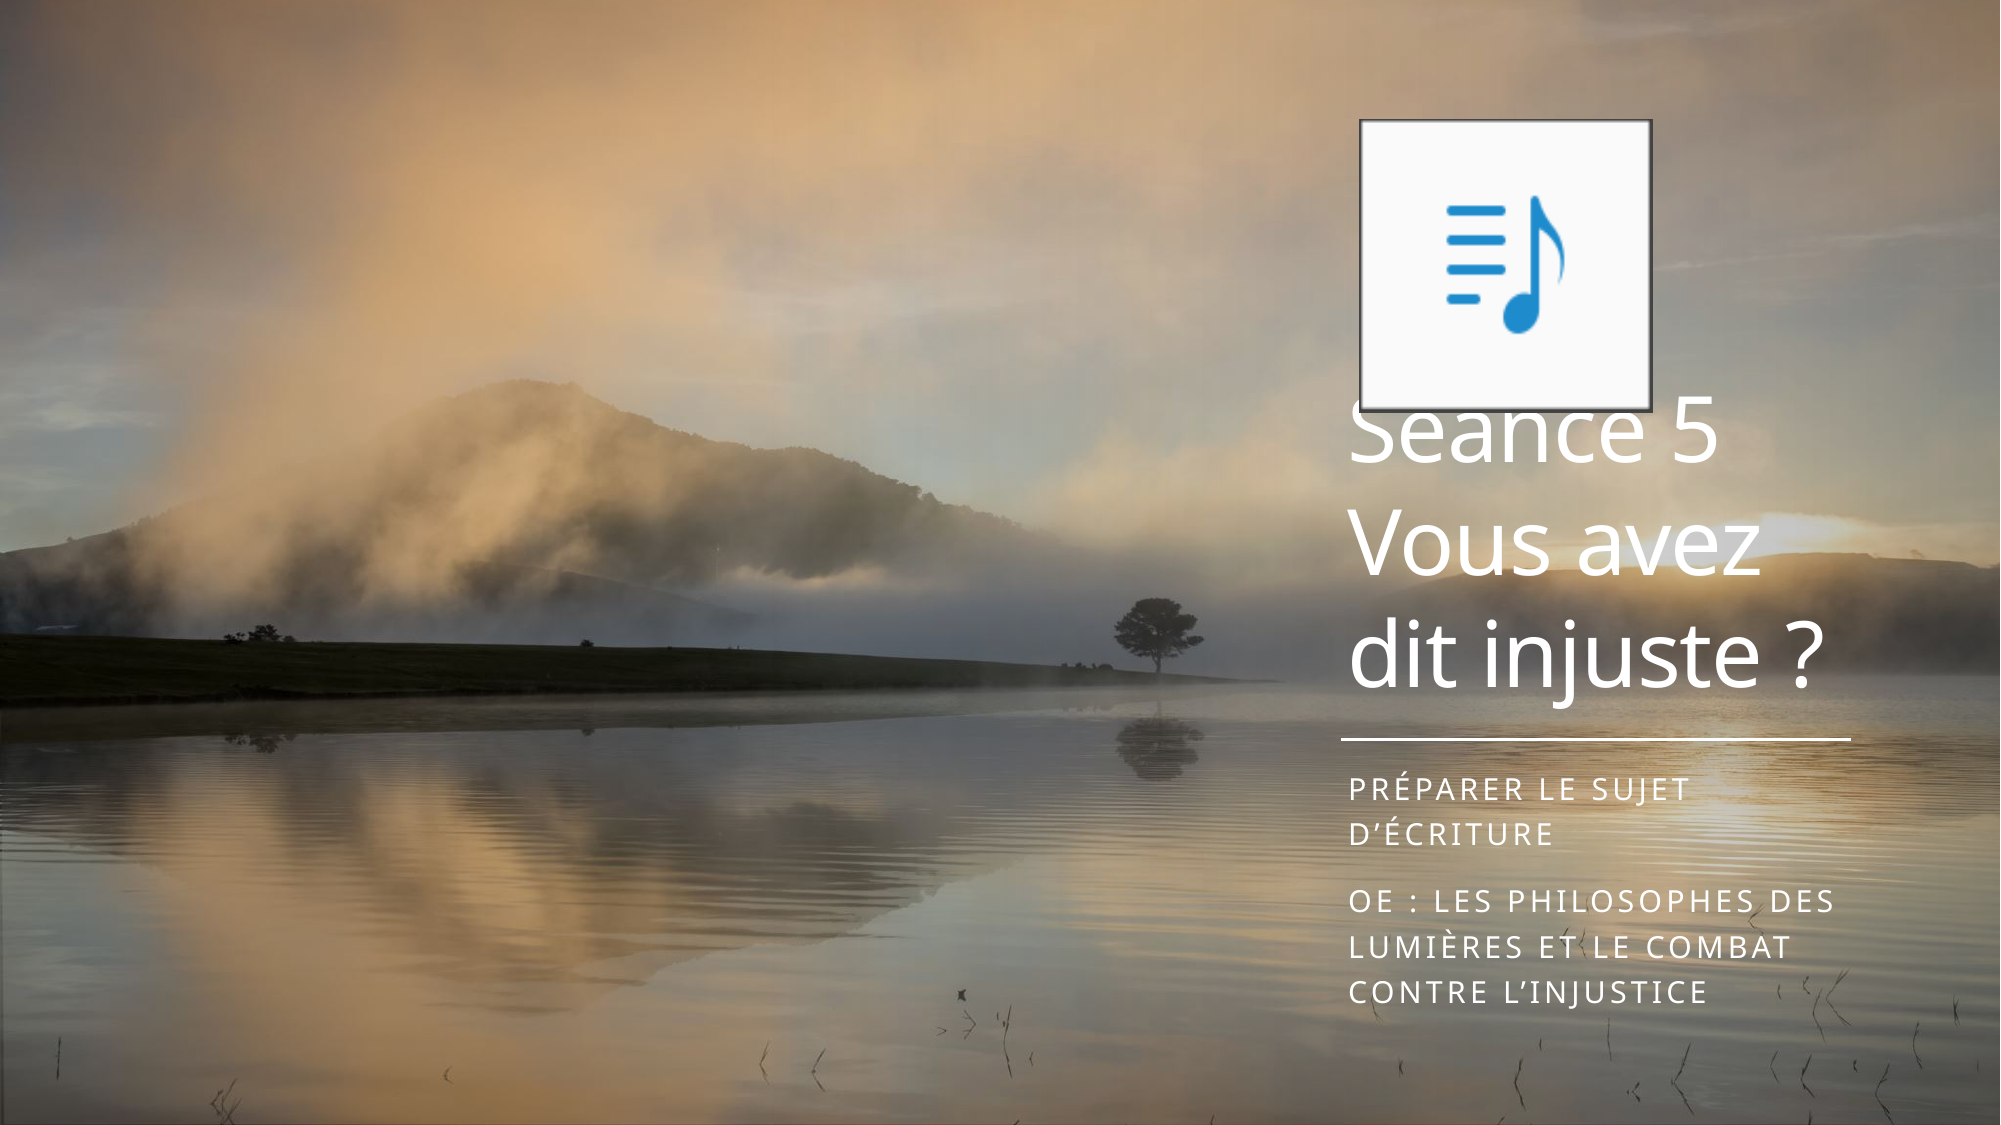

Séance 5
Vous avez dit injuste ?
Préparer le sujet d’écriture
OE : Les philosophes des lumières et le combat contre l’injustice